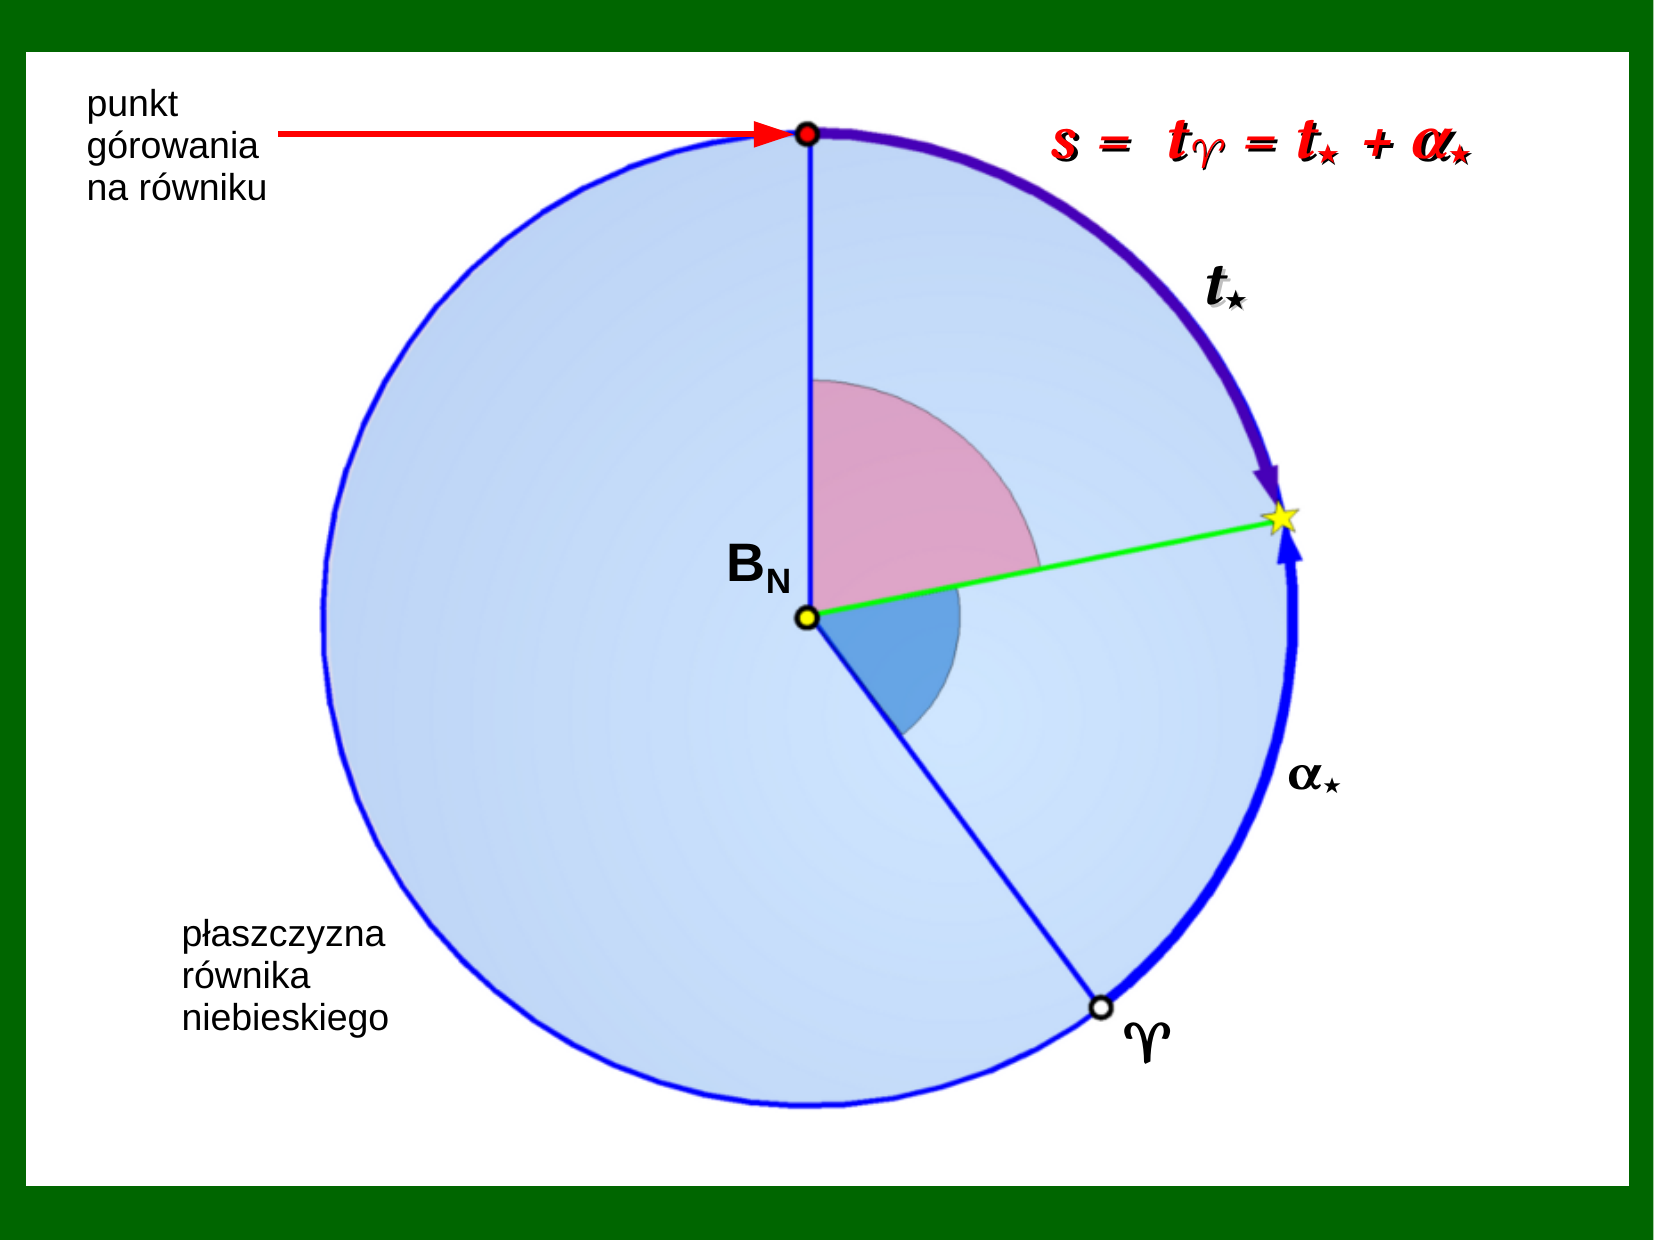

punkt
górowania
na równiku
s = t♈ = t★ + α★
t★
BN
α★
płaszczyzna
równika
niebieskiego
♈